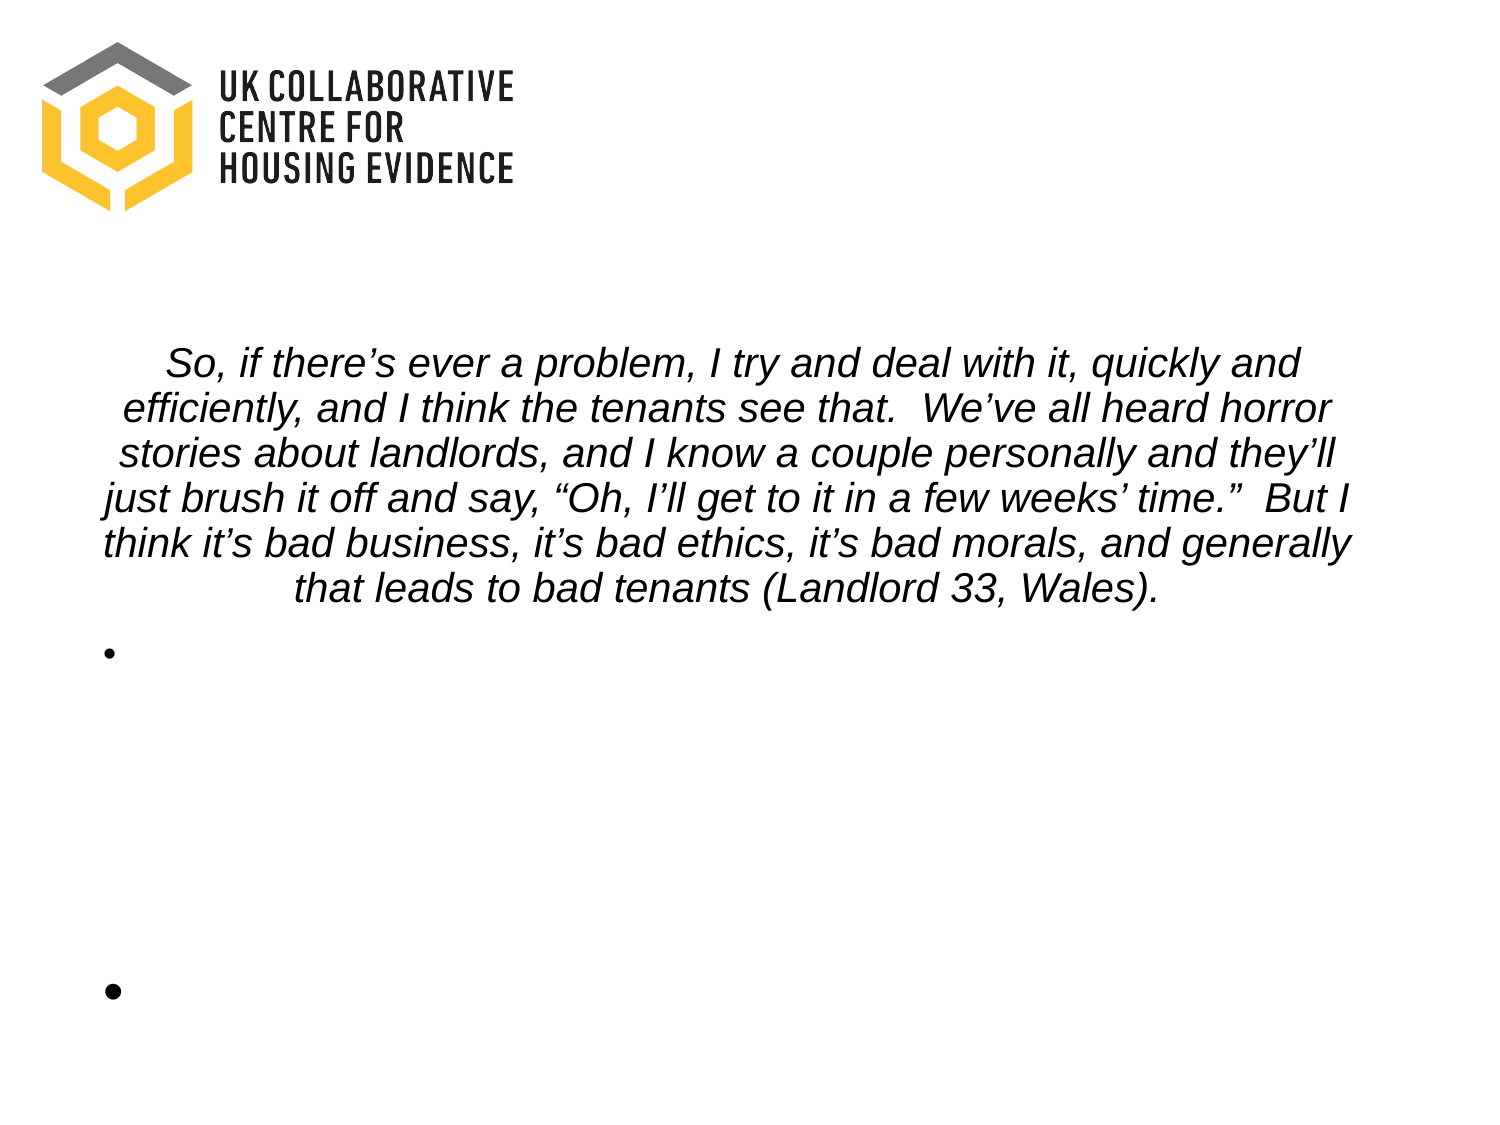

# So, if there’s ever a problem, I try and deal with it, quickly and efficiently, and I think the tenants see that. We’ve all heard horror stories about landlords, and I know a couple personally and they’ll just brush it off and say, “Oh, I’ll get to it in a few weeks’ time.” But I think it’s bad business, it’s bad ethics, it’s bad morals, and generally that leads to bad tenants (Landlord 33, Wales).